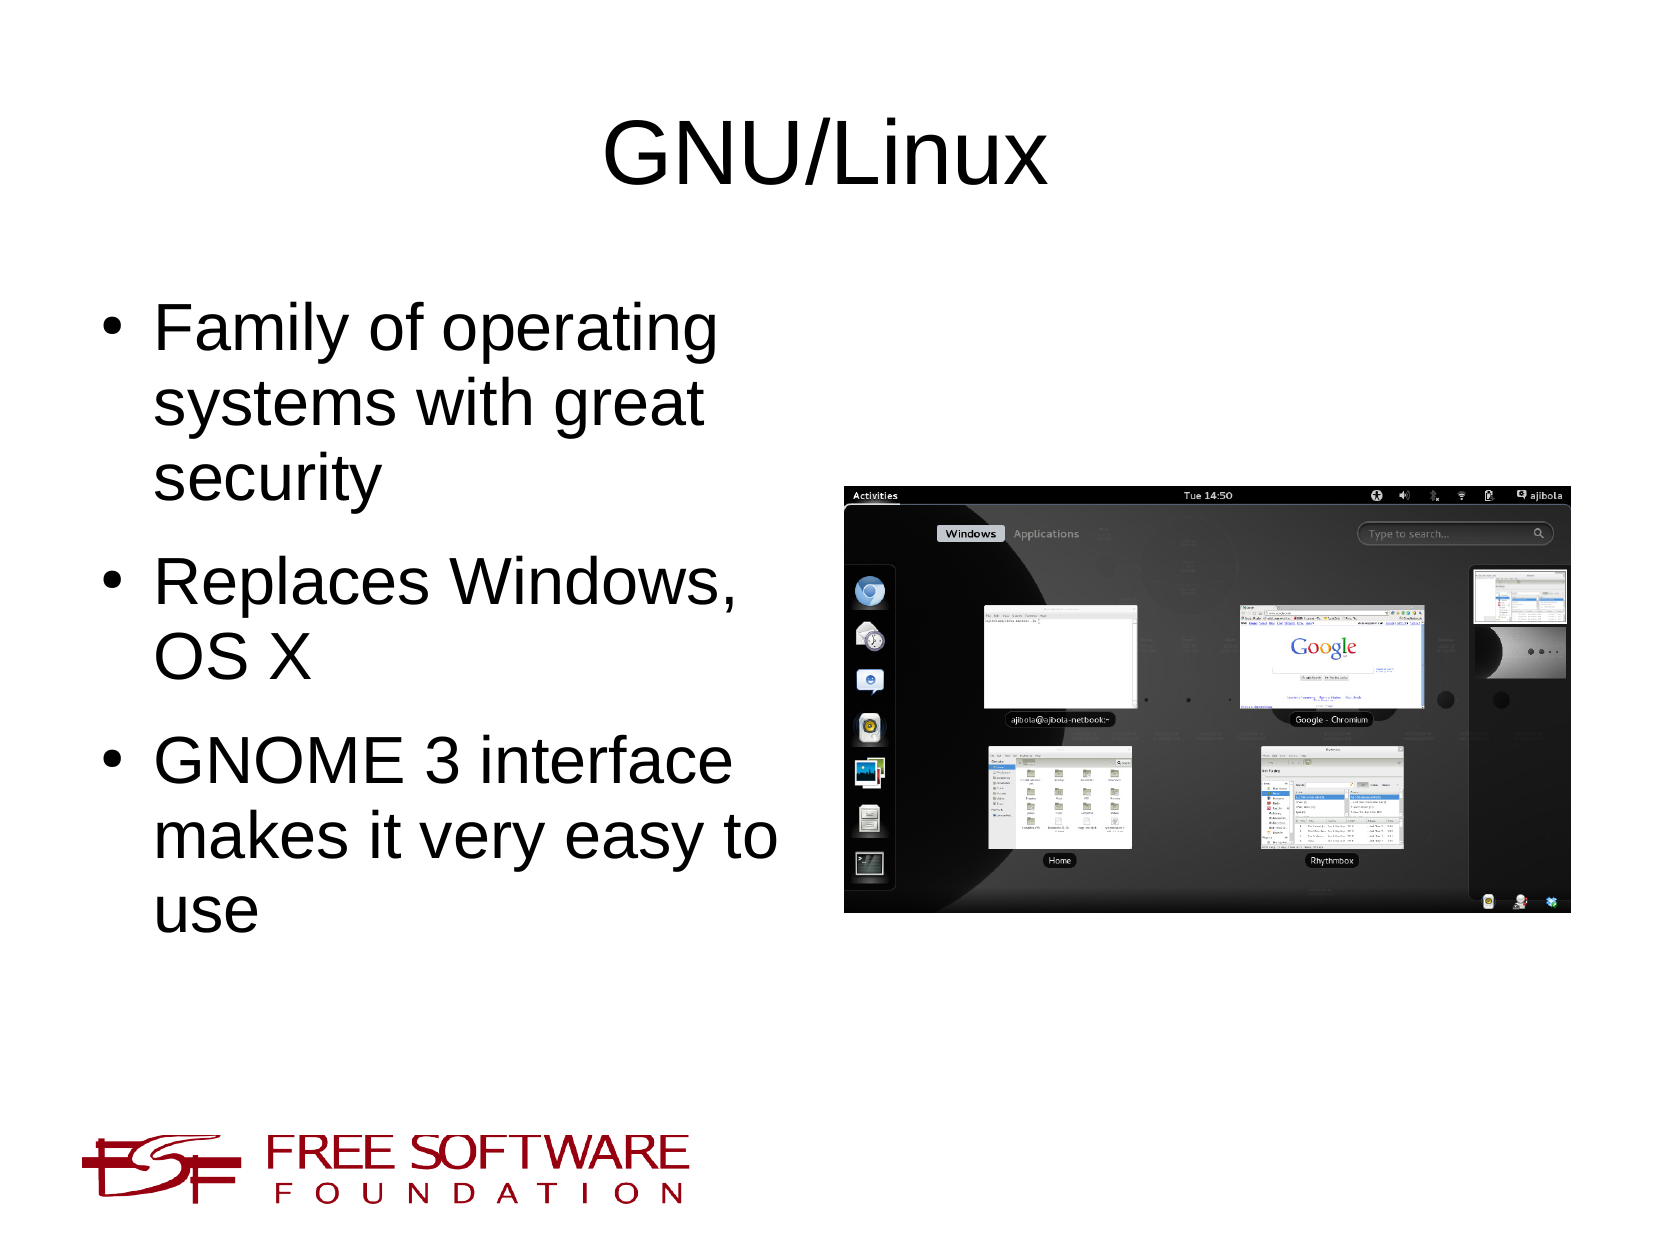

# GNU/Linux
Family of operating systems with great security
Replaces Windows, OS X
GNOME 3 interface makes it very easy to use